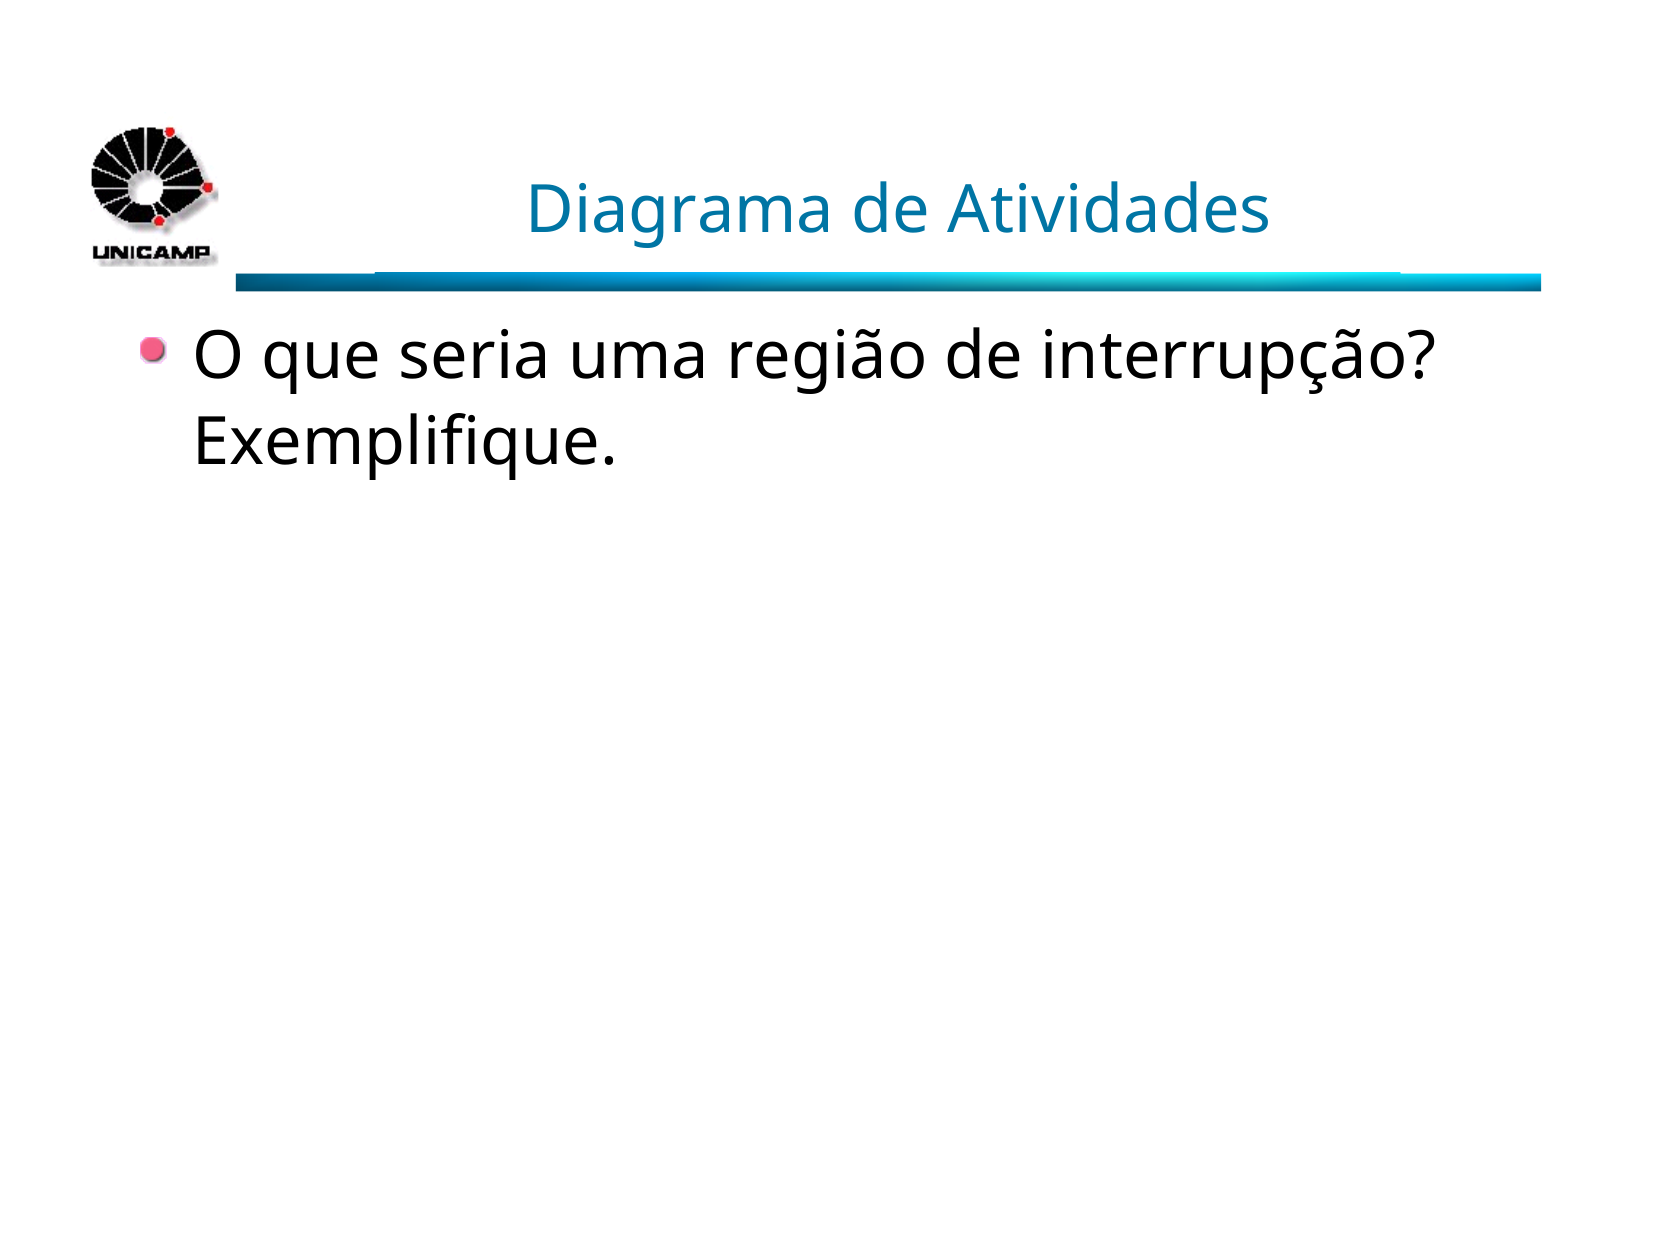

# Diagrama de Atividades
O que seria uma região de interrupção? Exemplifique.